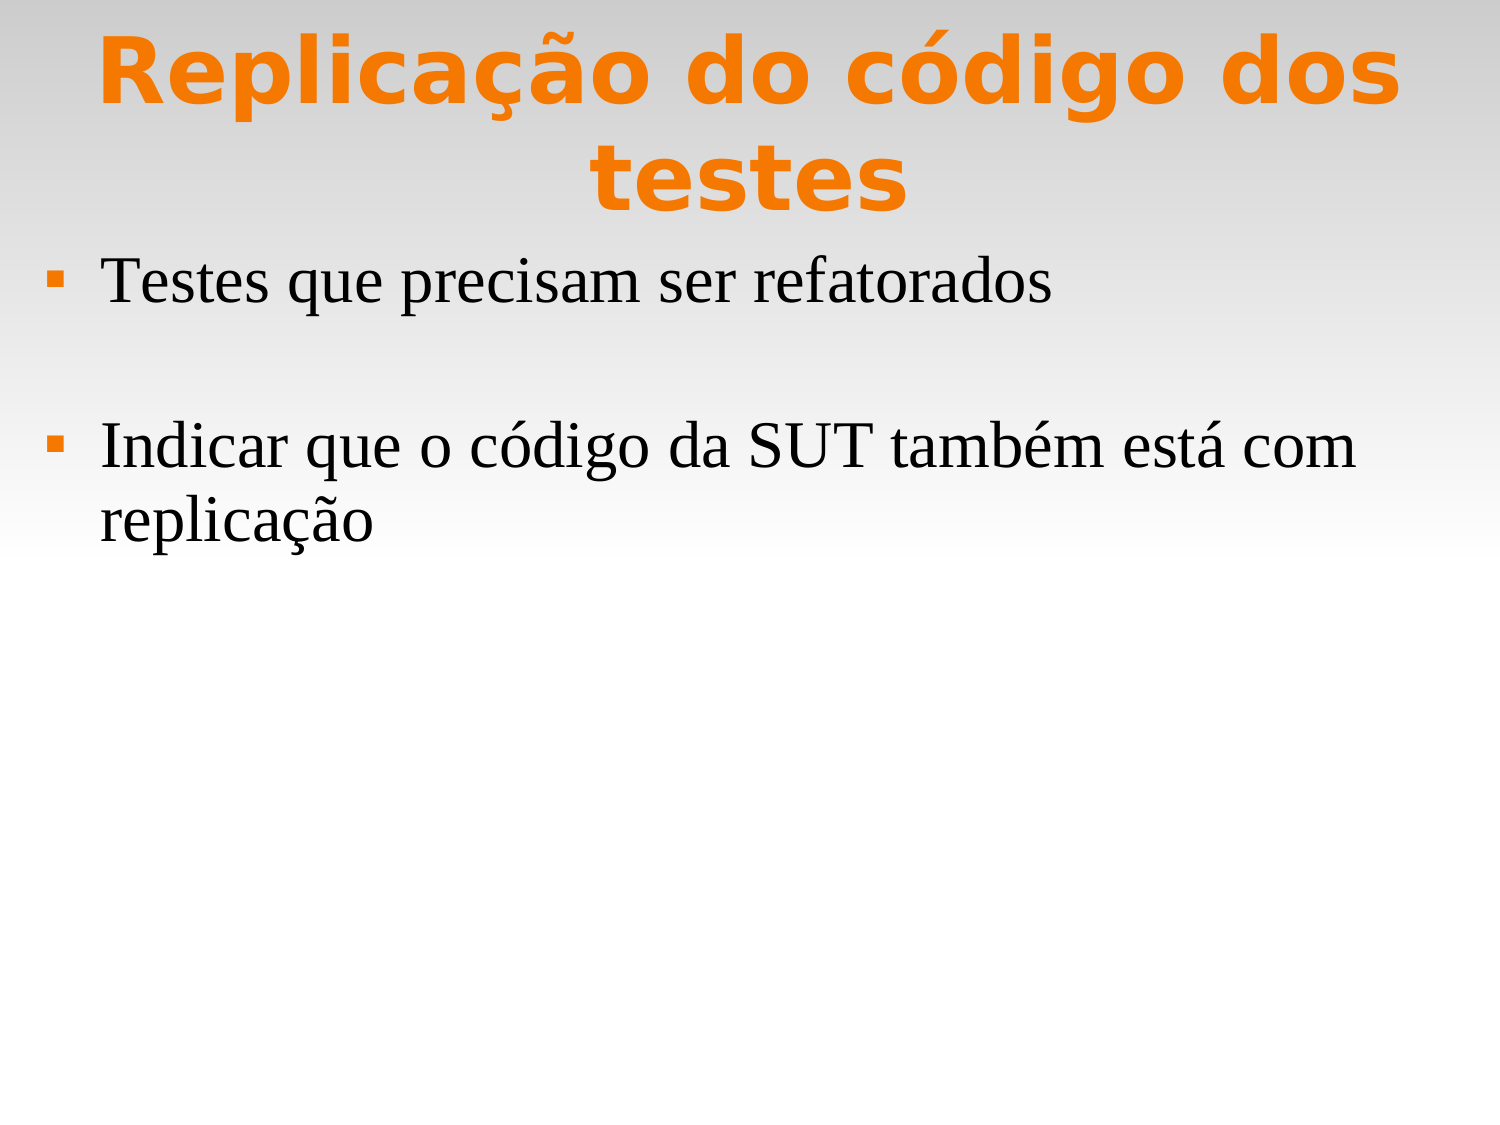

# Replicação do código dos testes
Testes que precisam ser refatorados
Indicar que o código da SUT também está com replicação